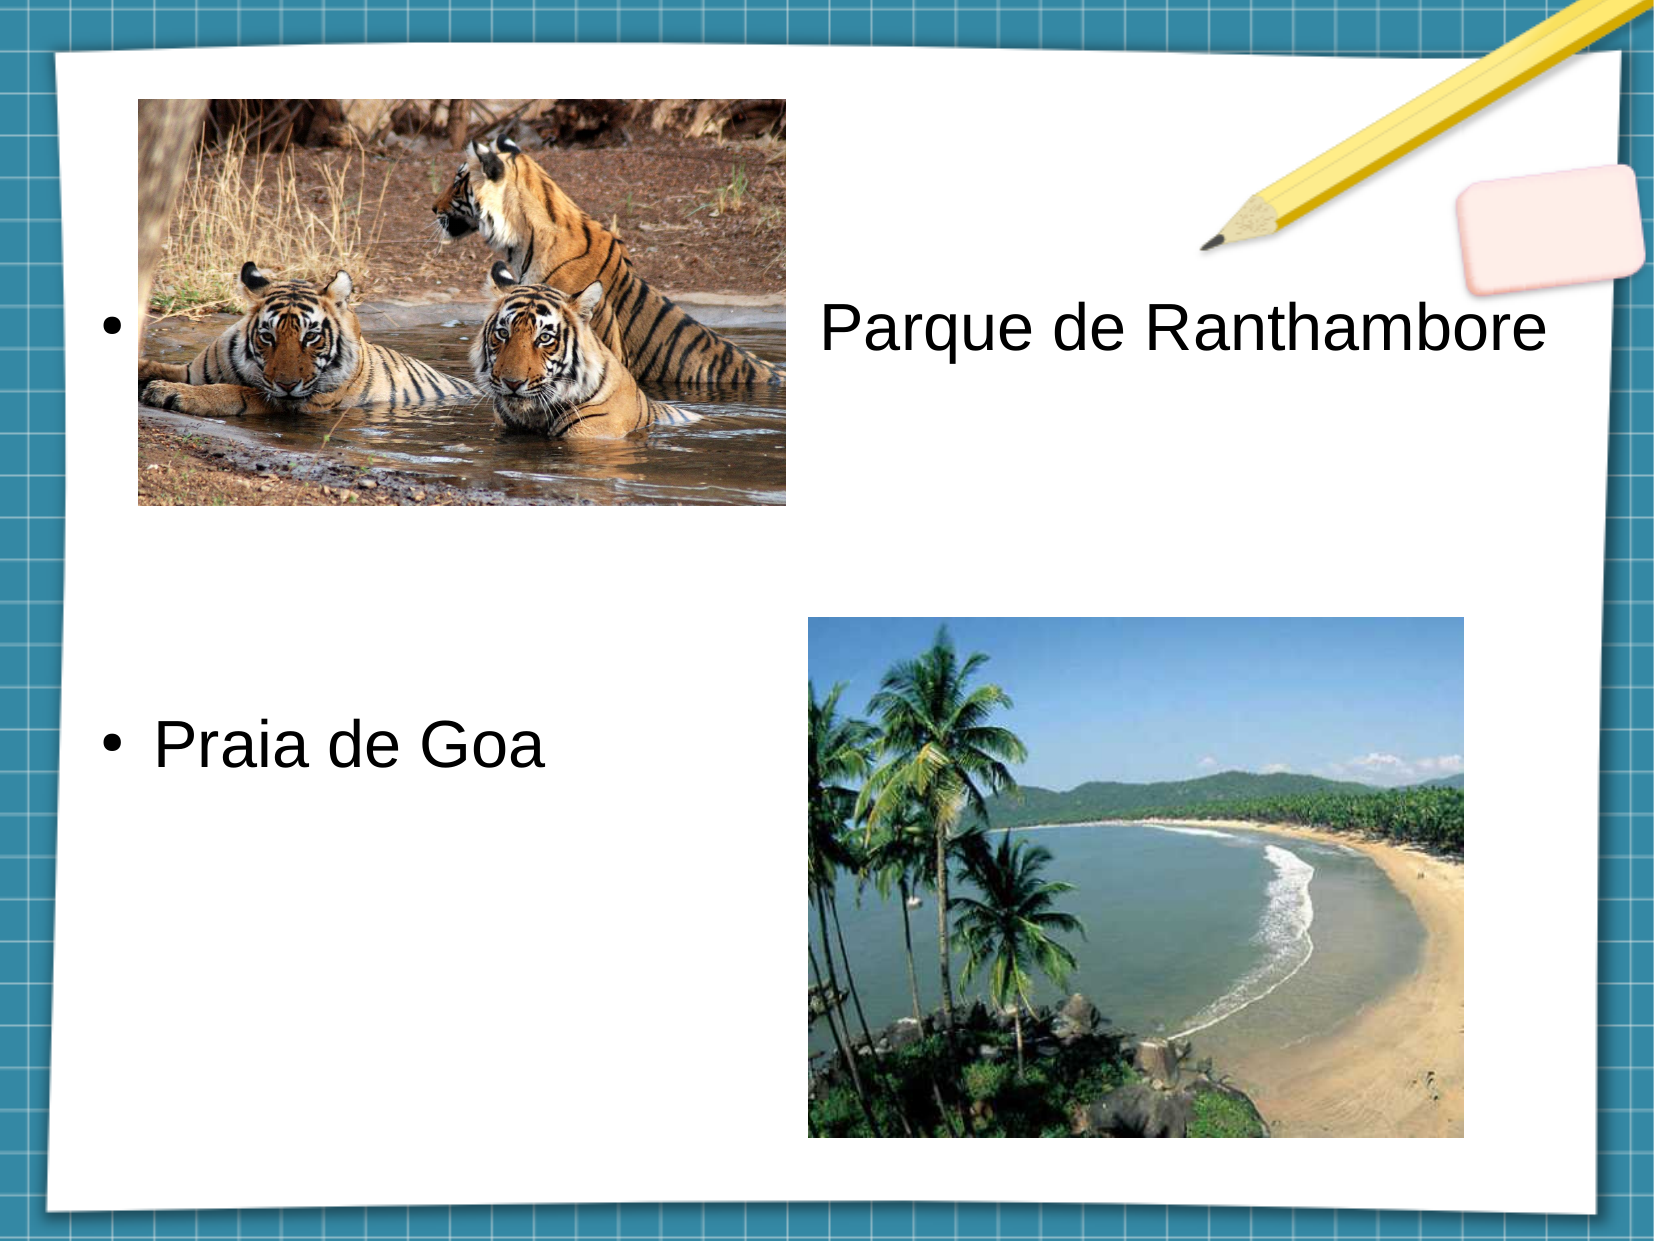

# Parque de Ranthambore
Praia de Goa